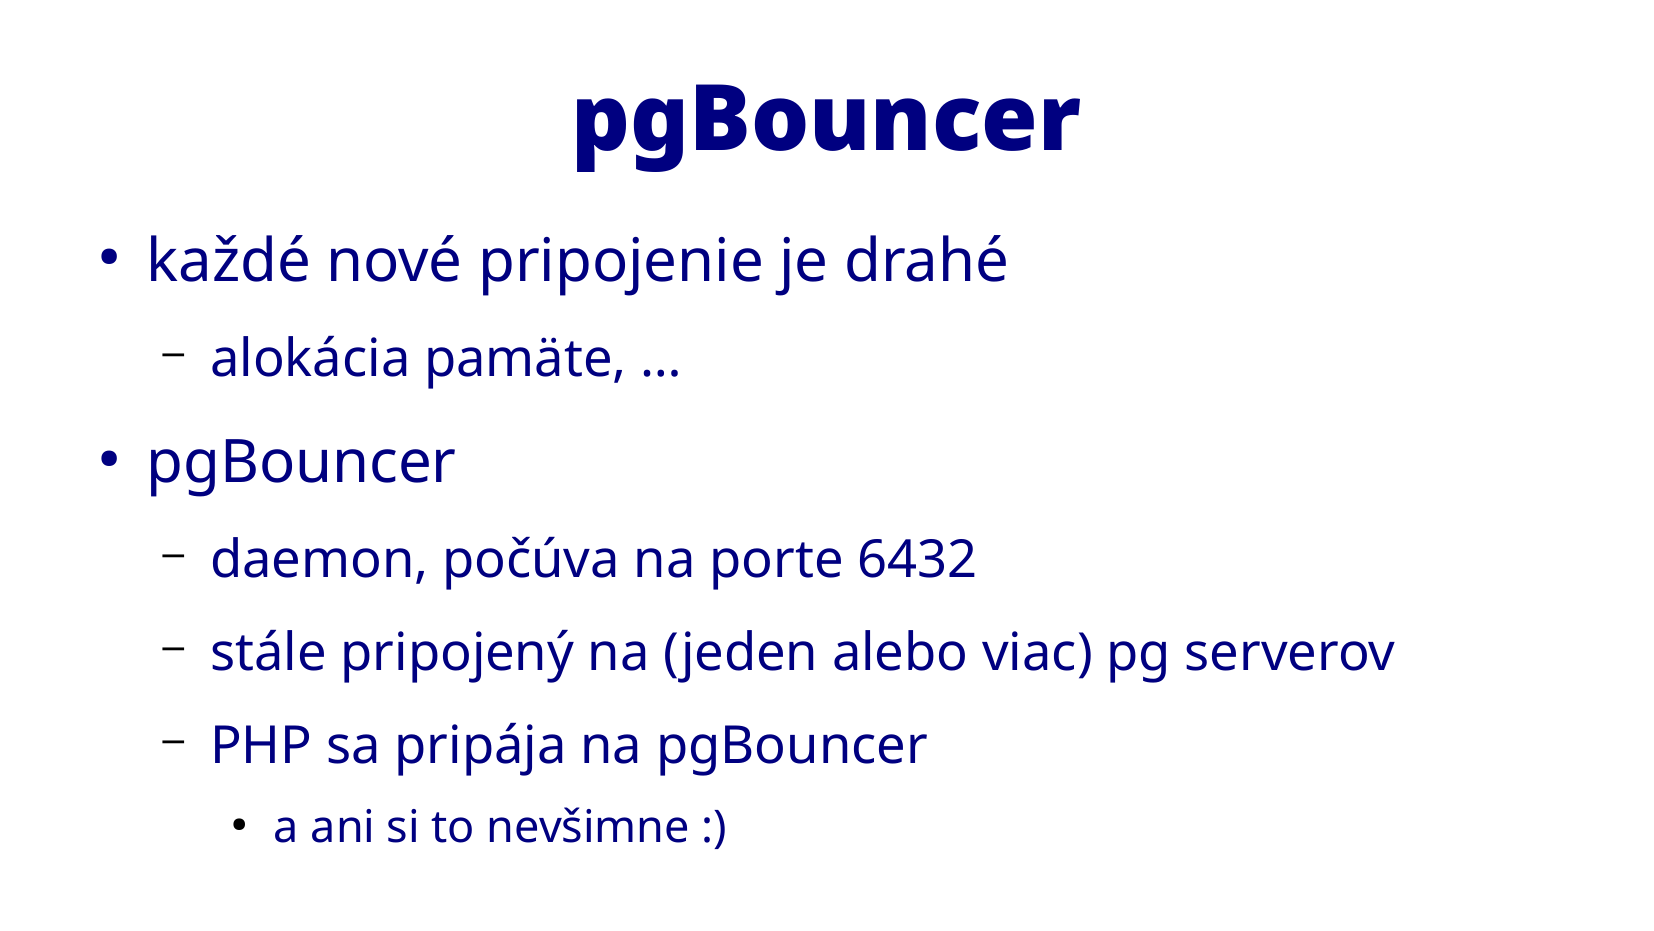

# pgBouncer
každé nové pripojenie je drahé
alokácia pamäte, …
pgBouncer
daemon, počúva na porte 6432
stále pripojený na (jeden alebo viac) pg serverov
PHP sa pripája na pgBouncer
a ani si to nevšimne :)